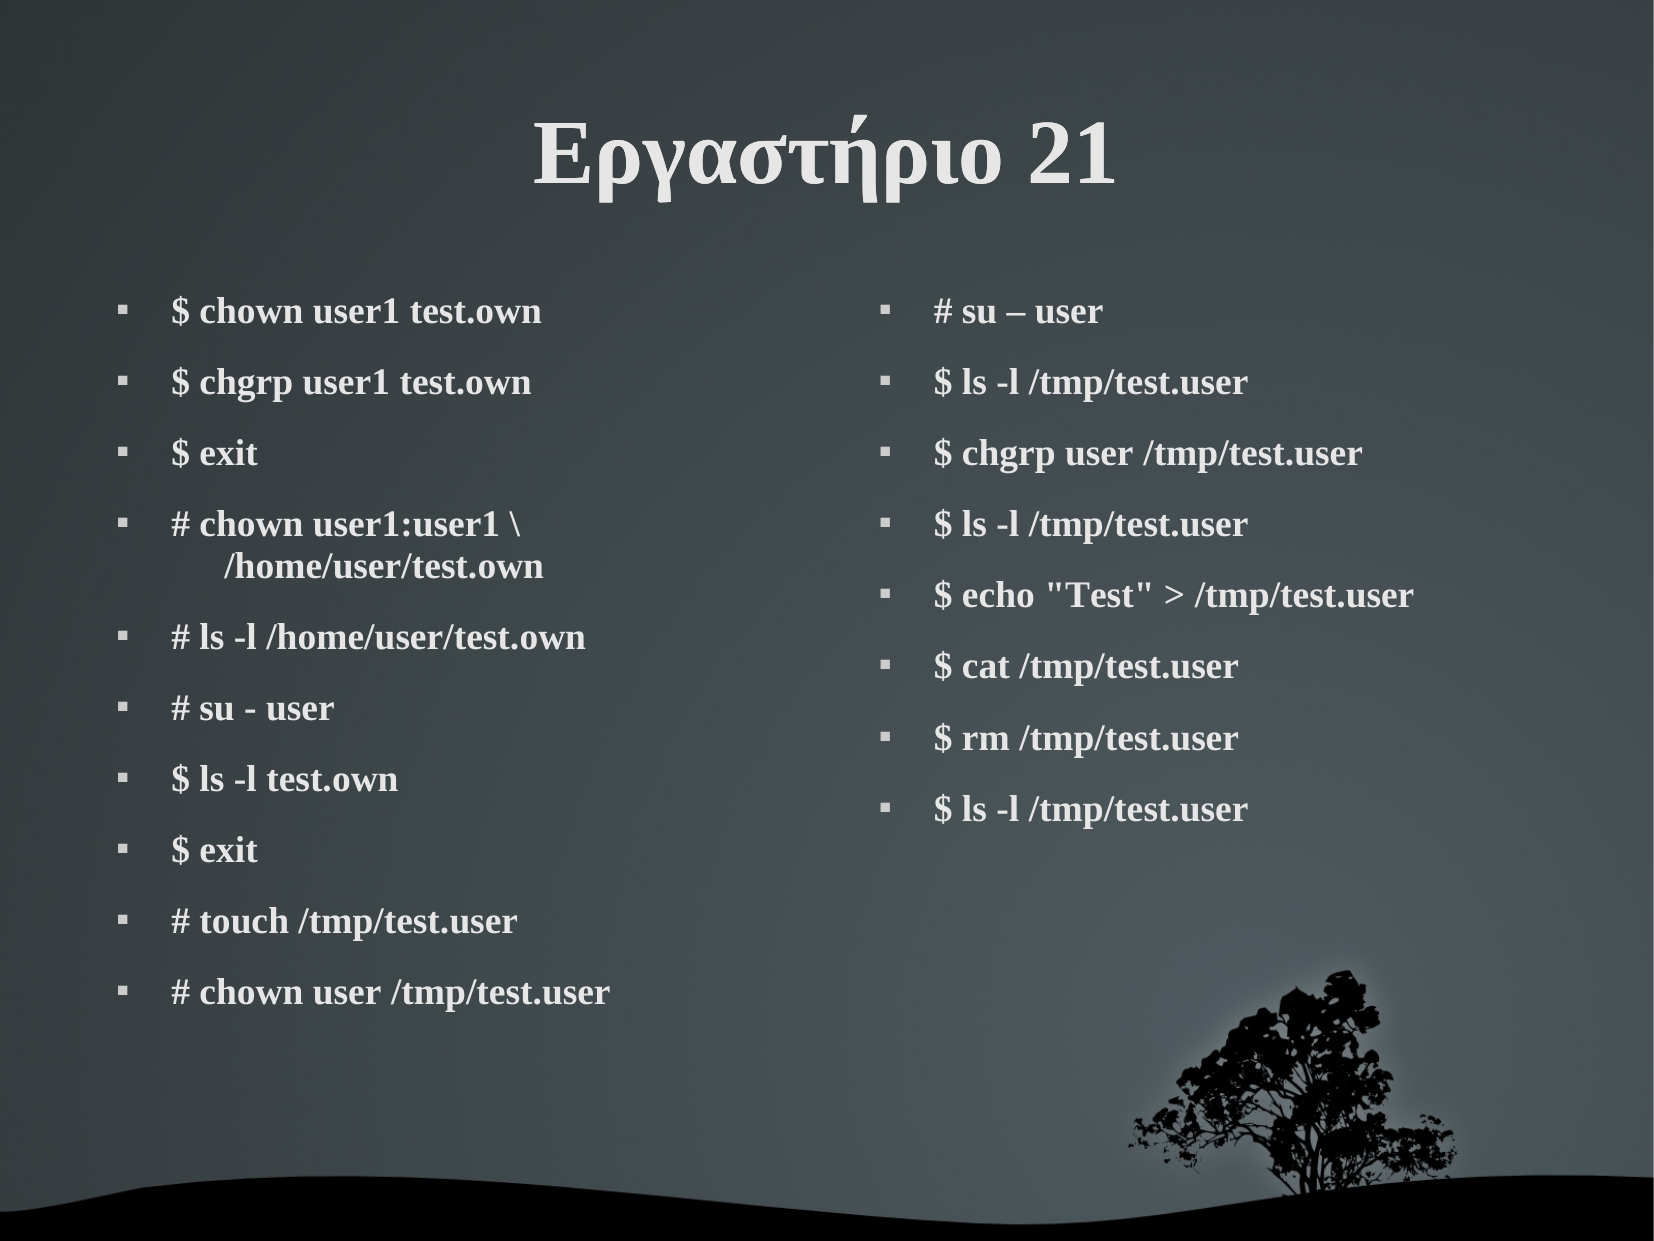

Εργαστήριο 21
Εργαστήριο 21
# $ chown user1 test.own
$ chgrp user1 test.own
$ exit
# chown user1:user1 \ /home/user/test.own
# ls -l /home/user/test.own
# su - user
$ ls -l test.own
$ exit
# touch /tmp/test.user
# chown user /tmp/test.user
# su – user
$ ls -l /tmp/test.user
$ chgrp user /tmp/test.user
$ ls -l /tmp/test.user
$ echo "Test" > /tmp/test.user
$ cat /tmp/test.user
$ rm /tmp/test.user
$ ls -l /tmp/test.user